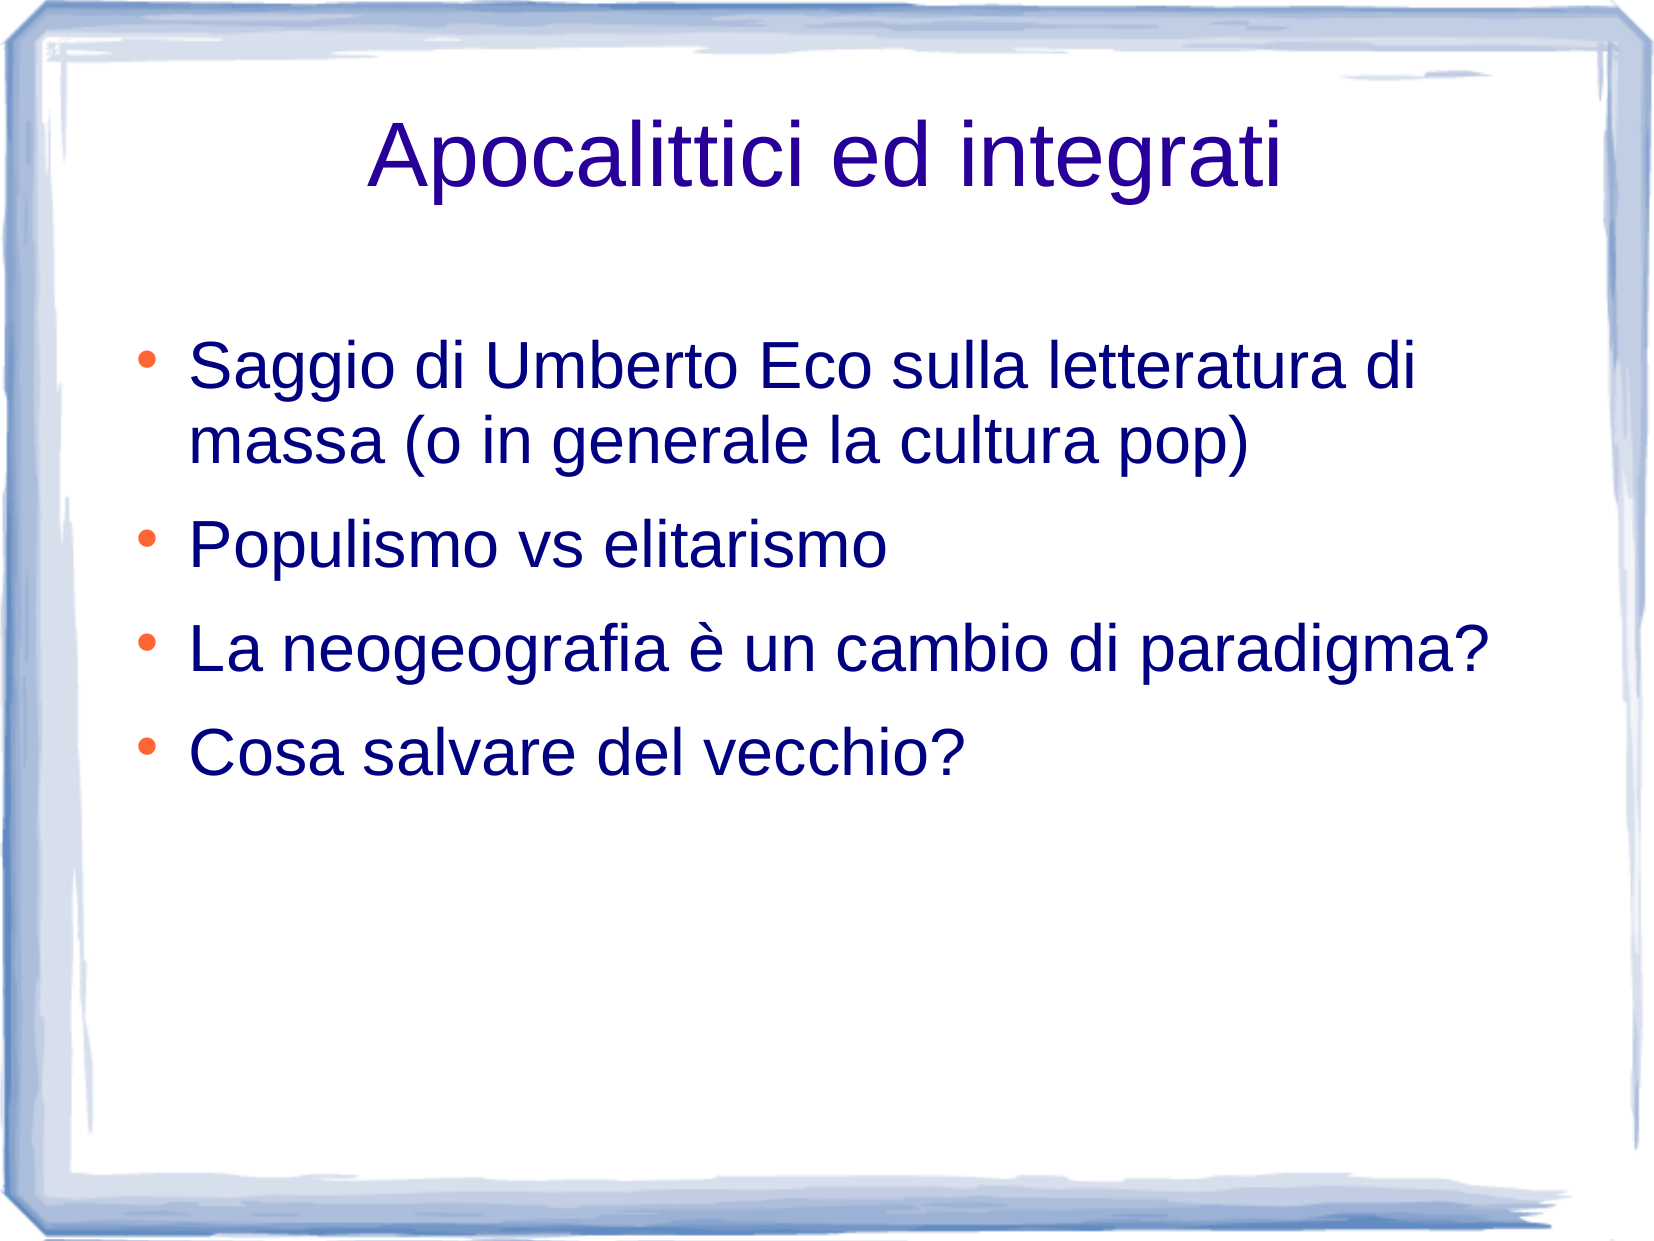

# Apocalittici ed integrati
Saggio di Umberto Eco sulla letteratura di massa (o in generale la cultura pop)
Populismo vs elitarismo
La neogeografia è un cambio di paradigma?
Cosa salvare del vecchio?